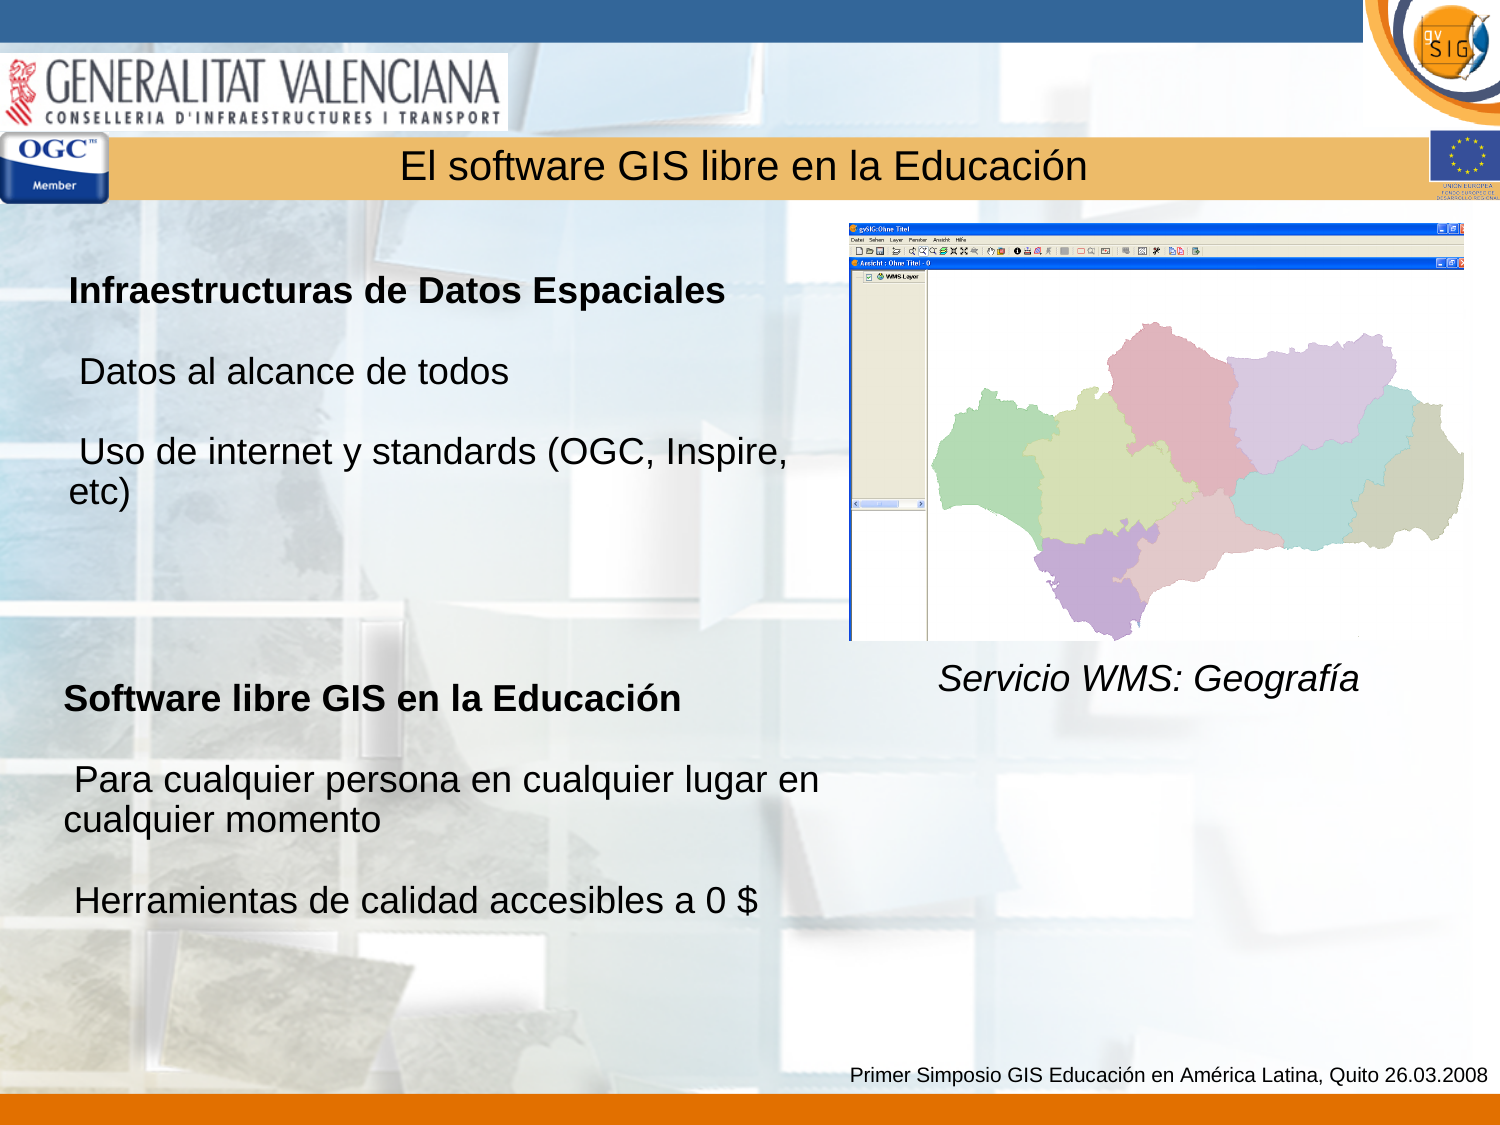

El software GIS libre en la Educación
Infraestructuras de Datos Espaciales
 Datos al alcance de todos
 Uso de internet y standards (OGC, Inspire, etc)
Servicio WMS: Geografía
Software libre GIS en la Educación
 Para cualquier persona en cualquier lugar en cualquier momento
 Herramientas de calidad accesibles a 0 $